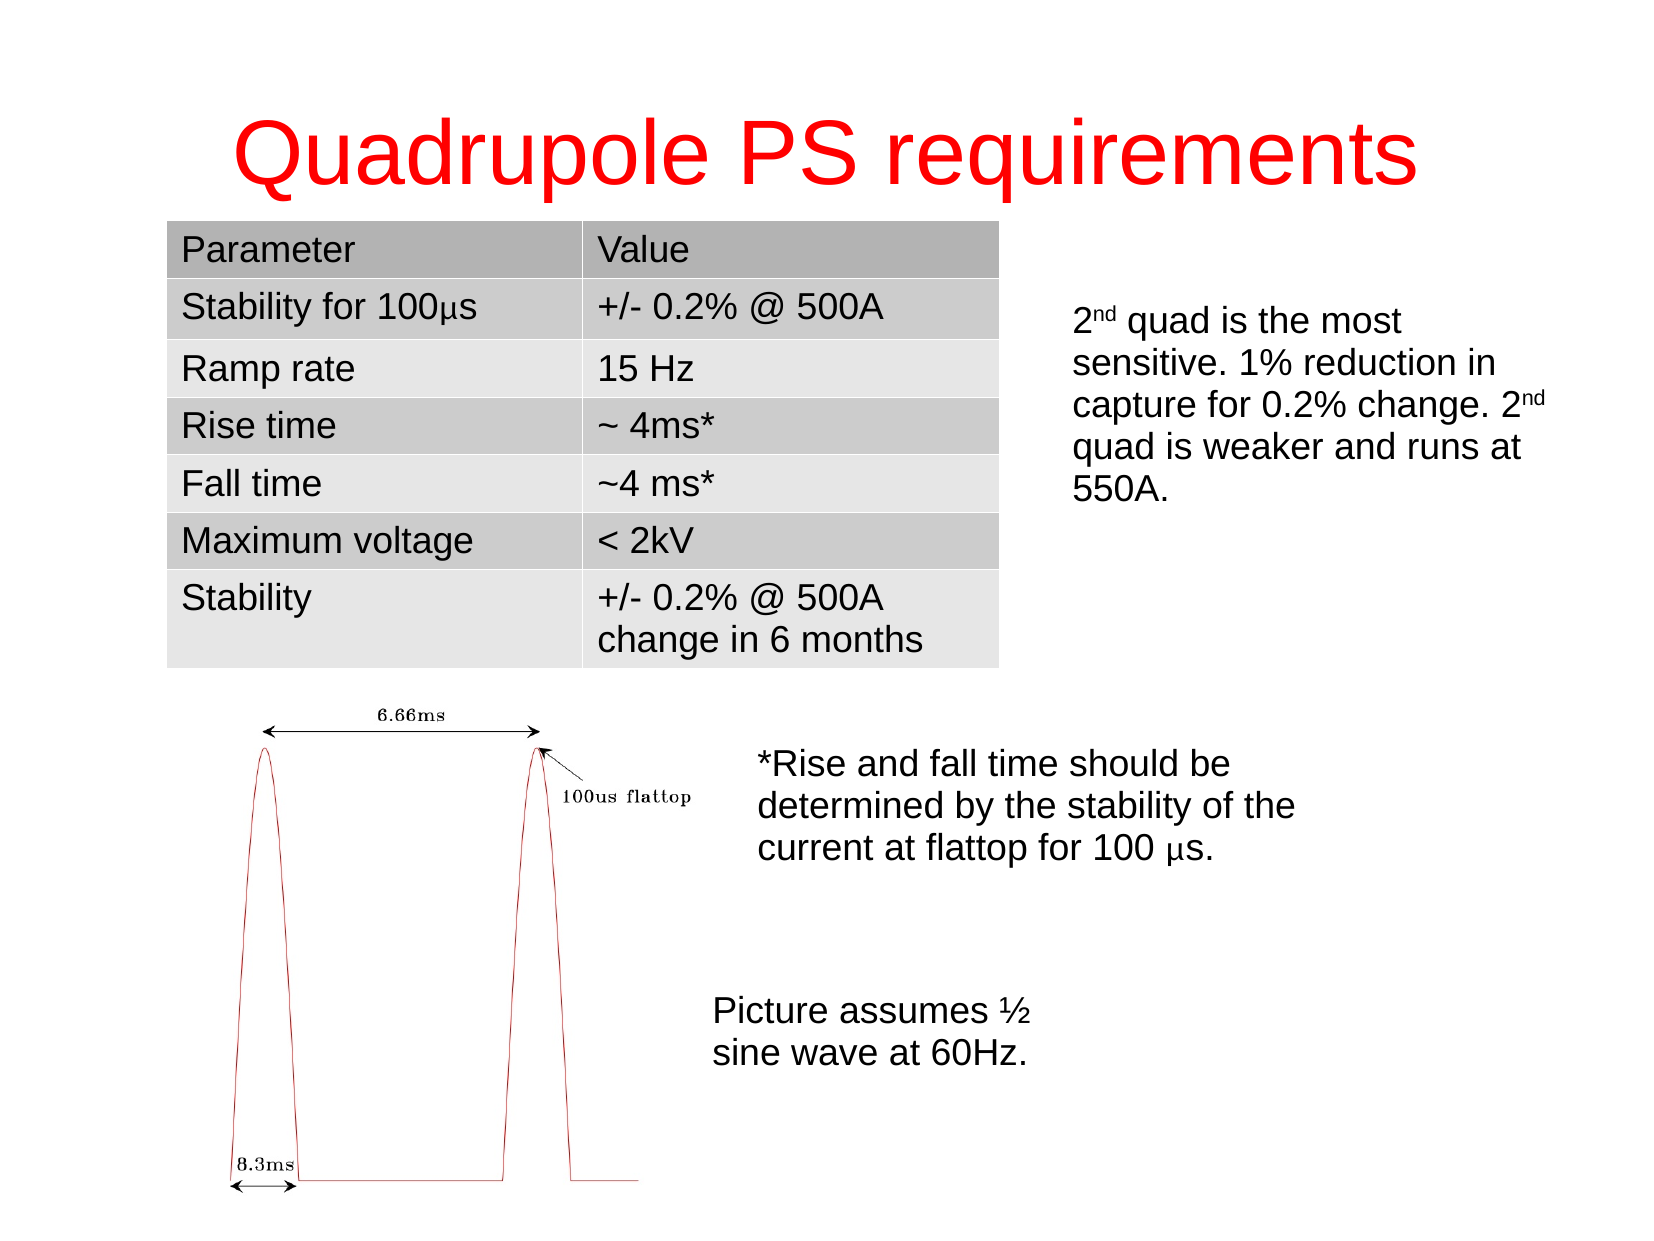

# Quadrupole PS requirements
| Parameter | Value |
| --- | --- |
| Stability for 100s | +/- 0.2% @ 500A |
| Ramp rate | 15 Hz |
| Rise time | ~ 4ms\* |
| Fall time | ~4 ms\* |
| Maximum voltage | < 2kV |
| Stability | +/- 0.2% @ 500A change in 6 months |
2nd quad is the most sensitive. 1% reduction in capture for 0.2% change. 2nd quad is weaker and runs at 550A.
*Rise and fall time should be determined by the stability of the current at flattop for 100 s.
Picture assumes ½ sine wave at 60Hz.